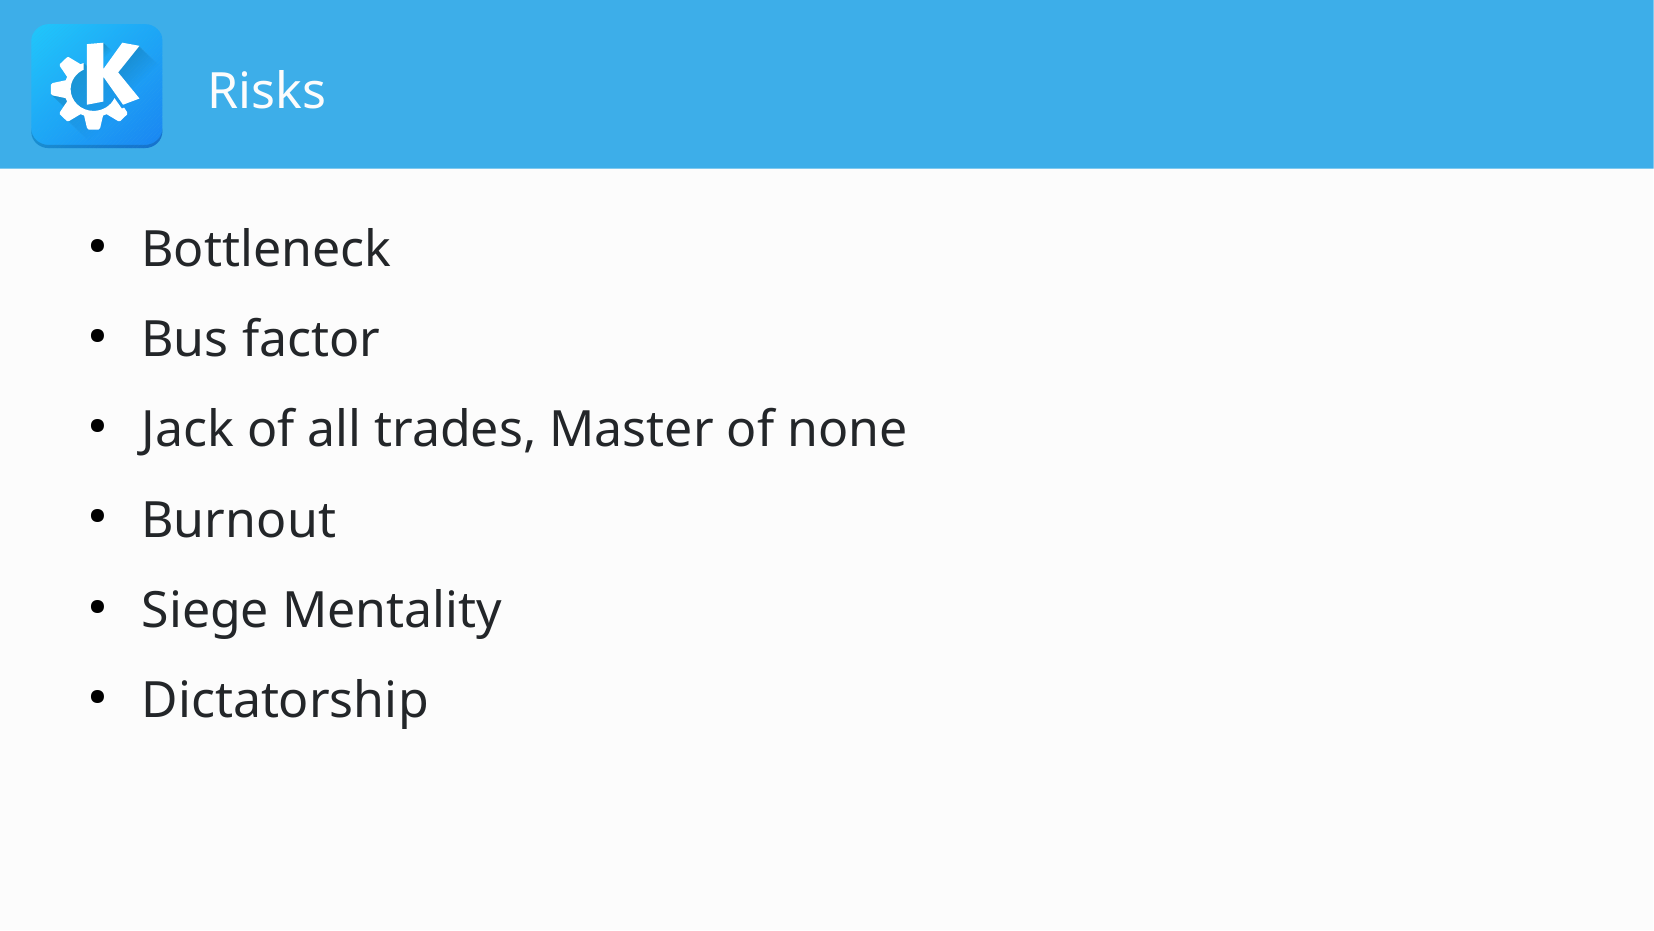

# Risks
Bottleneck
Bus factor
Jack of all trades, Master of none
Burnout
Siege Mentality
Dictatorship